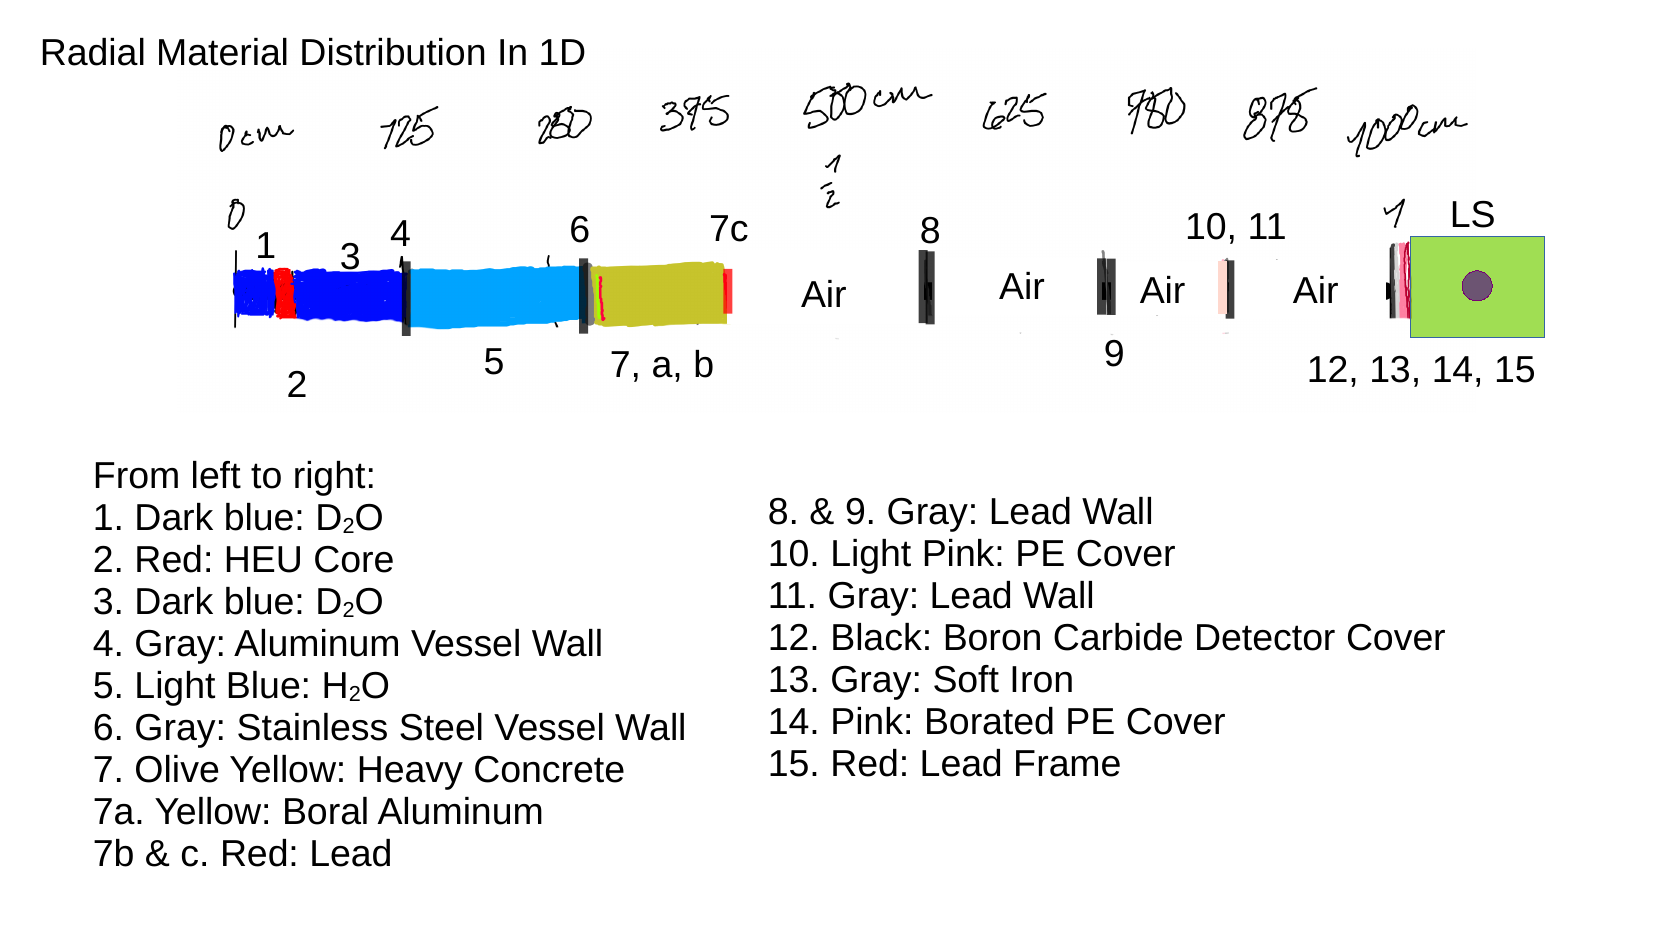

Radial Material Distribution In 1D
LS
10, 11
7c
6
8
4
1
3
Air
Air
Air
Air
9
5
7, a, b
12, 13, 14, 15
2
From left to right:
1. Dark blue: D2O
2. Red: HEU Core
3. Dark blue: D2O
4. Gray: Aluminum Vessel Wall
5. Light Blue: H2O
6. Gray: Stainless Steel Vessel Wall
7. Olive Yellow: Heavy Concrete
7a. Yellow: Boral Aluminum
7b & c. Red: Lead
8. & 9. Gray: Lead Wall
10. Light Pink: PE Cover
11. Gray: Lead Wall
12. Black: Boron Carbide Detector Cover
13. Gray: Soft Iron
14. Pink: Borated PE Cover
15. Red: Lead Frame